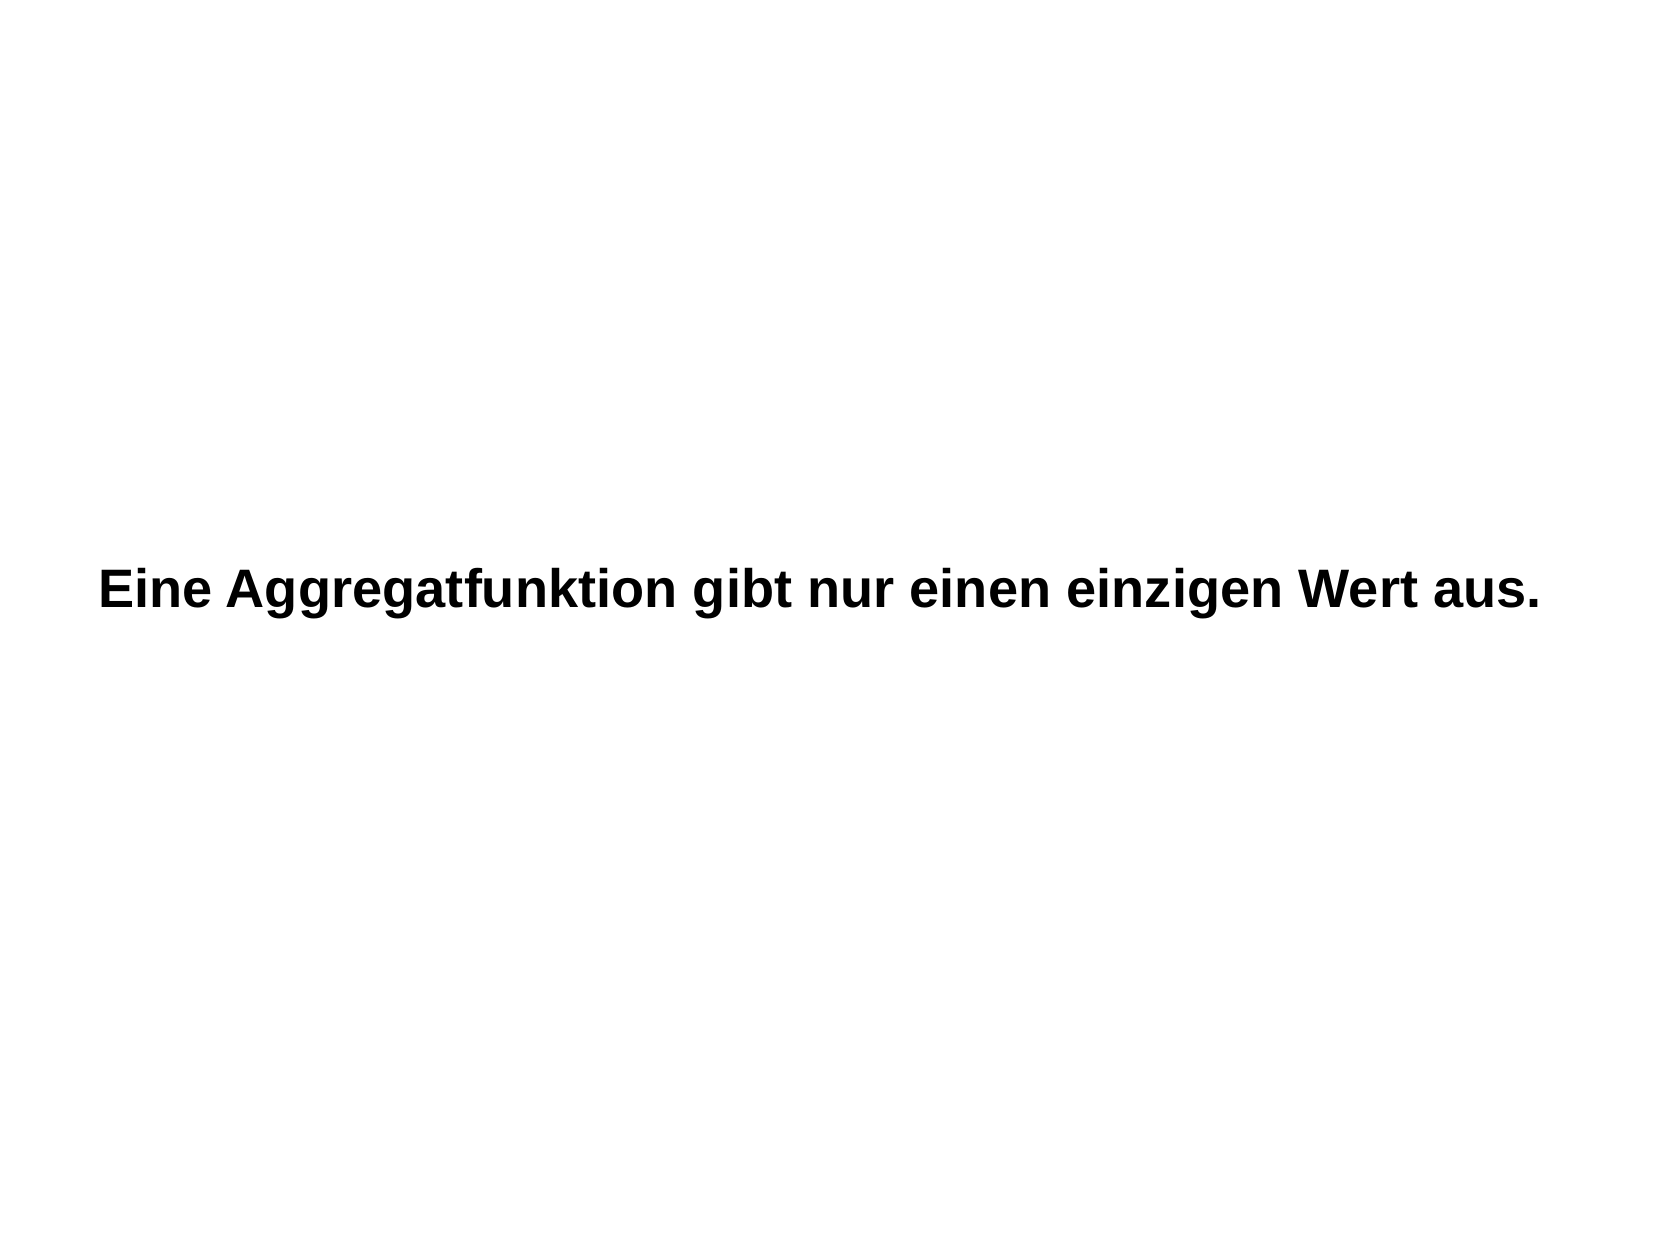

# Eine Aggregatfunktion gibt nur einen einzigen Wert aus.